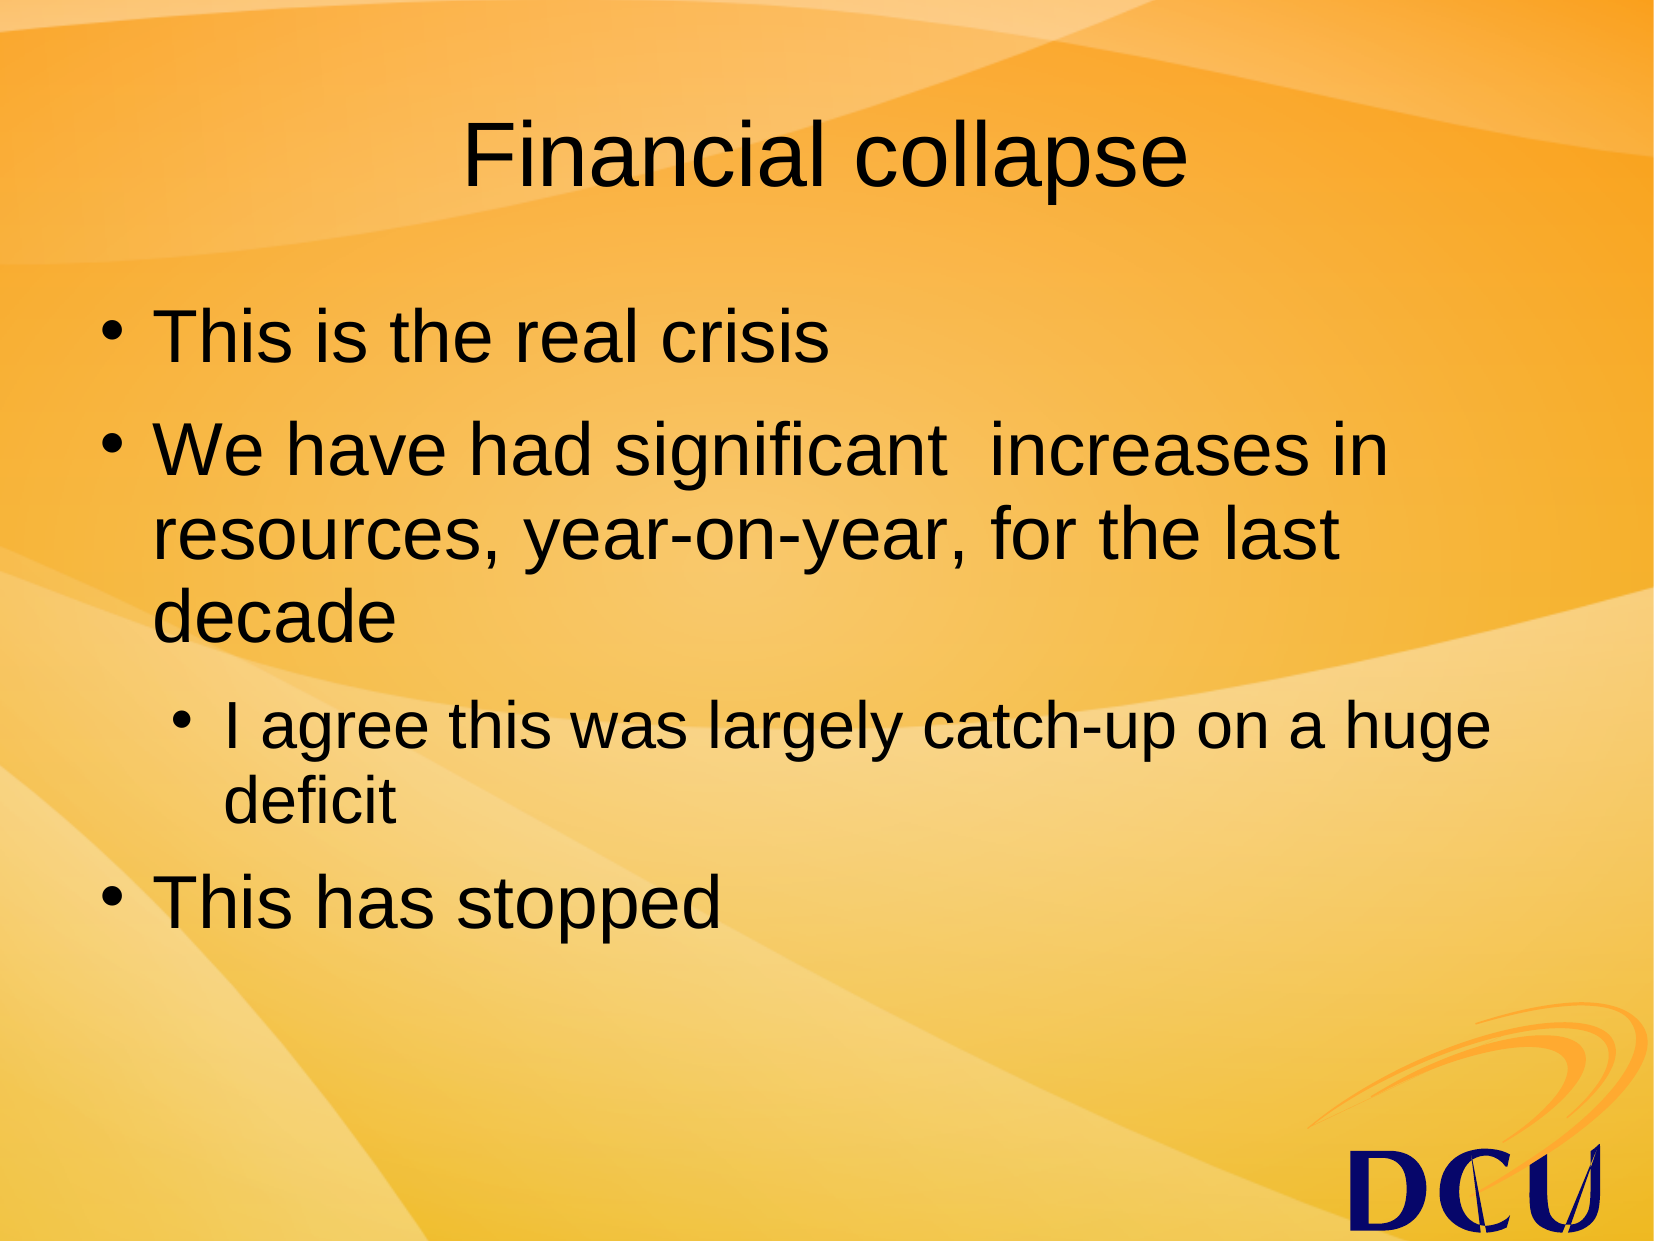

# Financial collapse
This is the real crisis
We have had significant increases in resources, year-on-year, for the last decade
I agree this was largely catch-up on a huge deficit
This has stopped